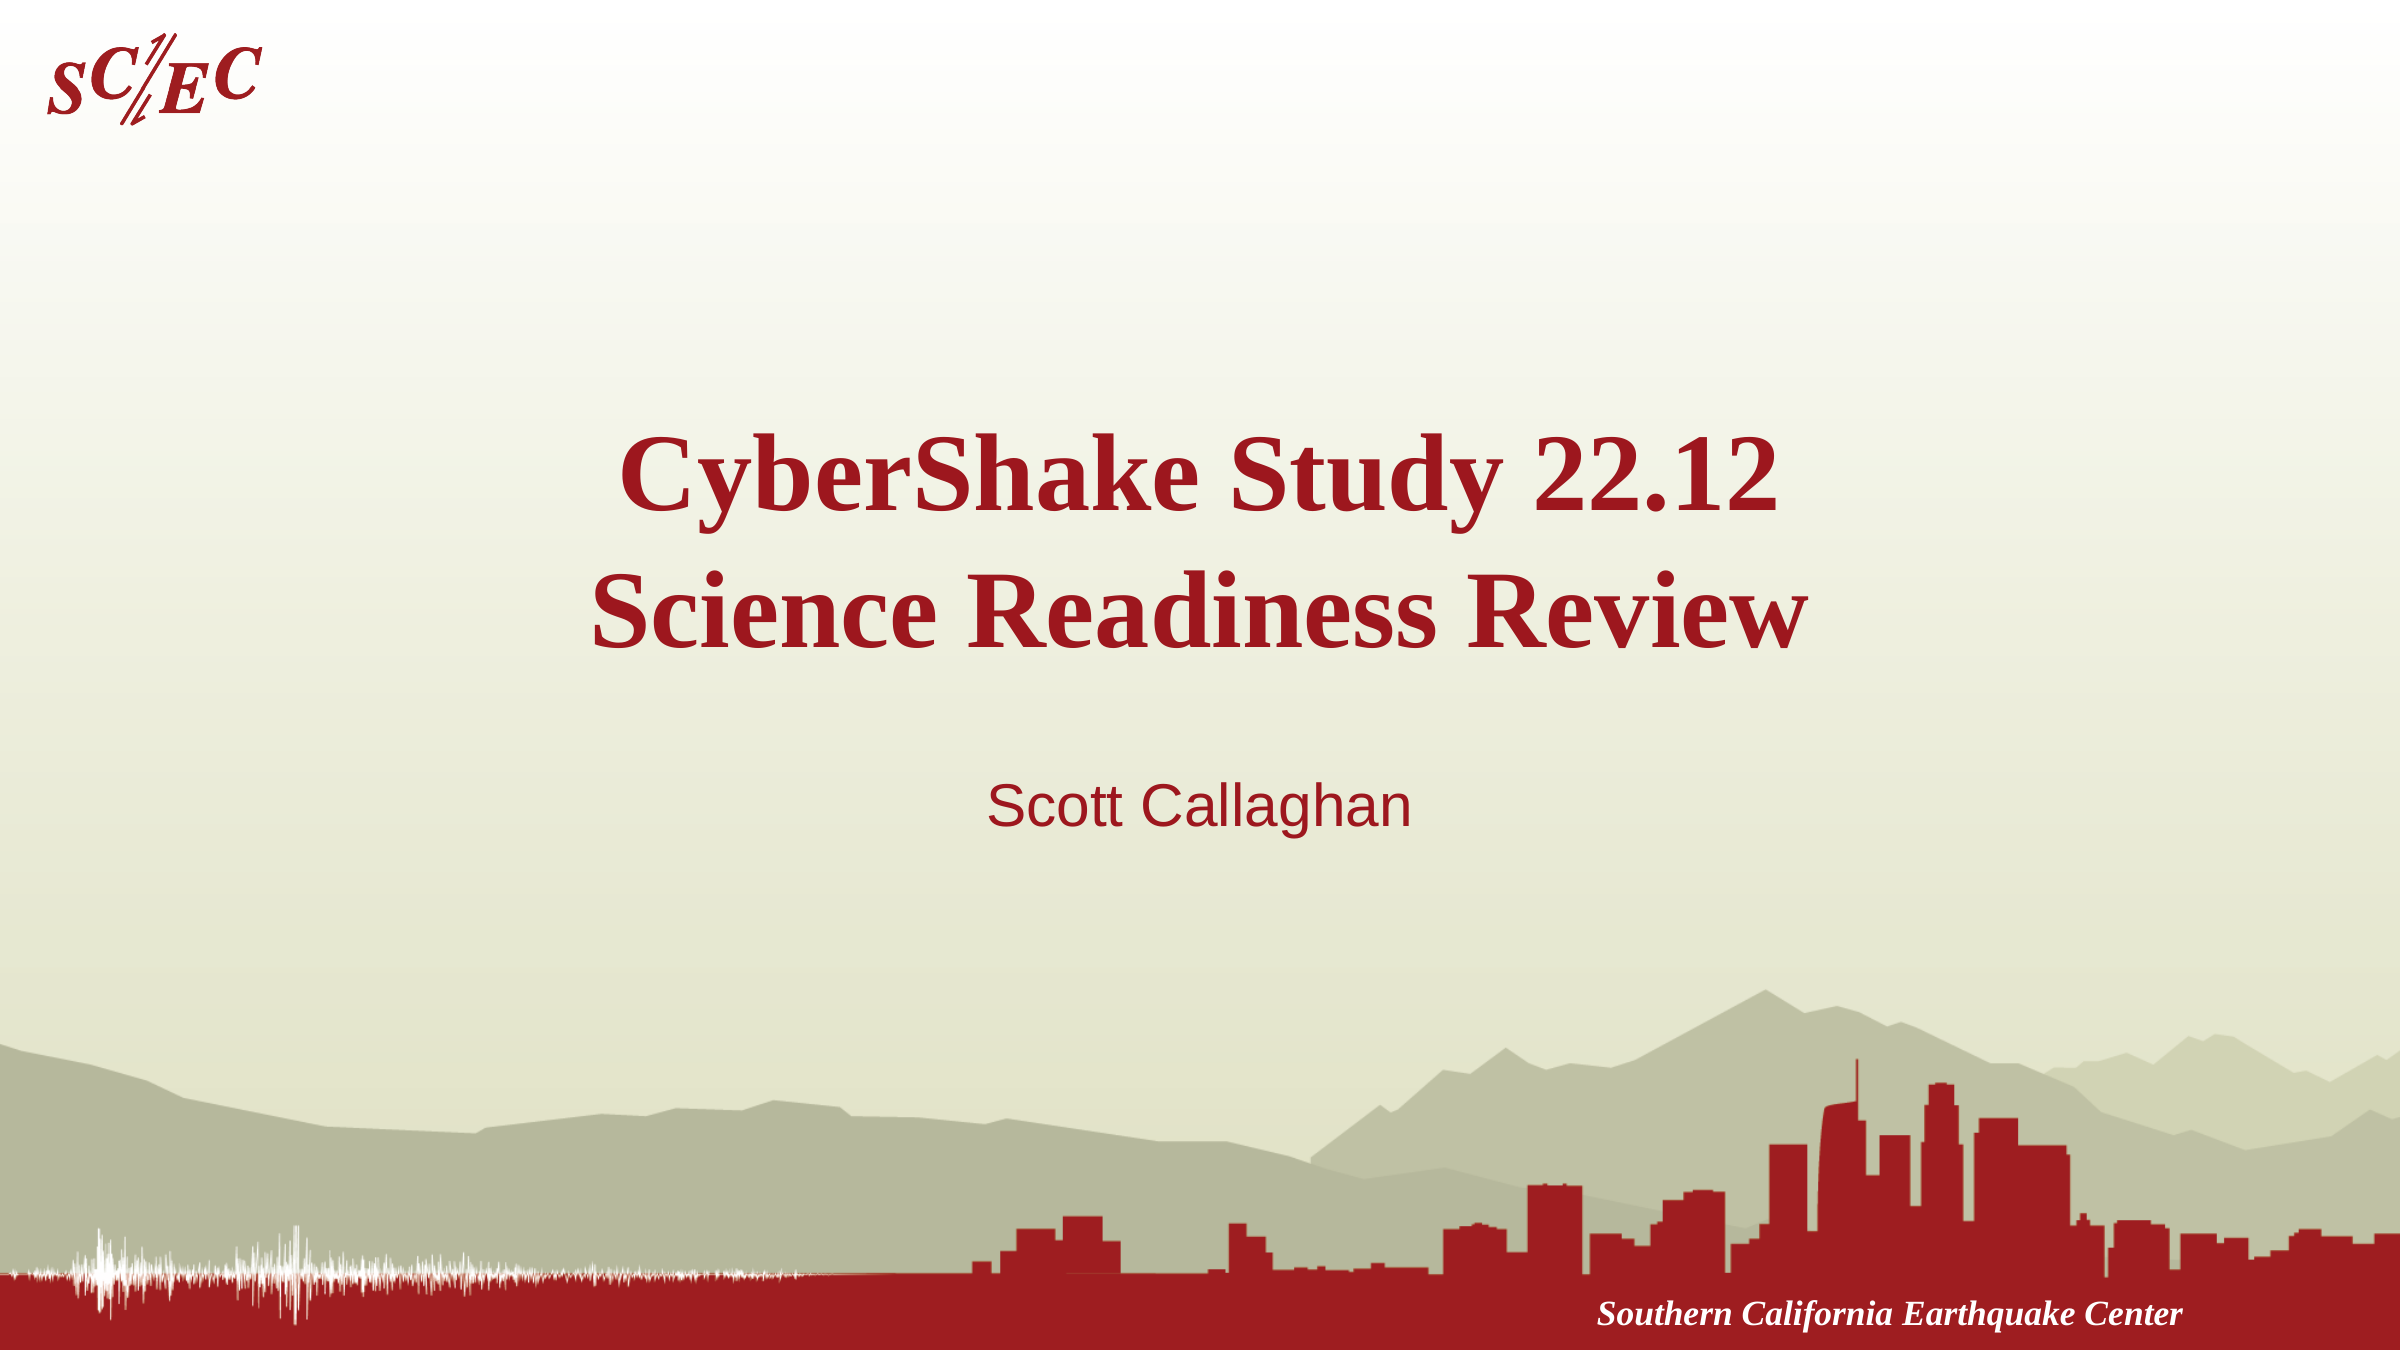

CyberShake Study 22.12
Science Readiness Review
Scott Callaghan
Southern California Earthquake Center